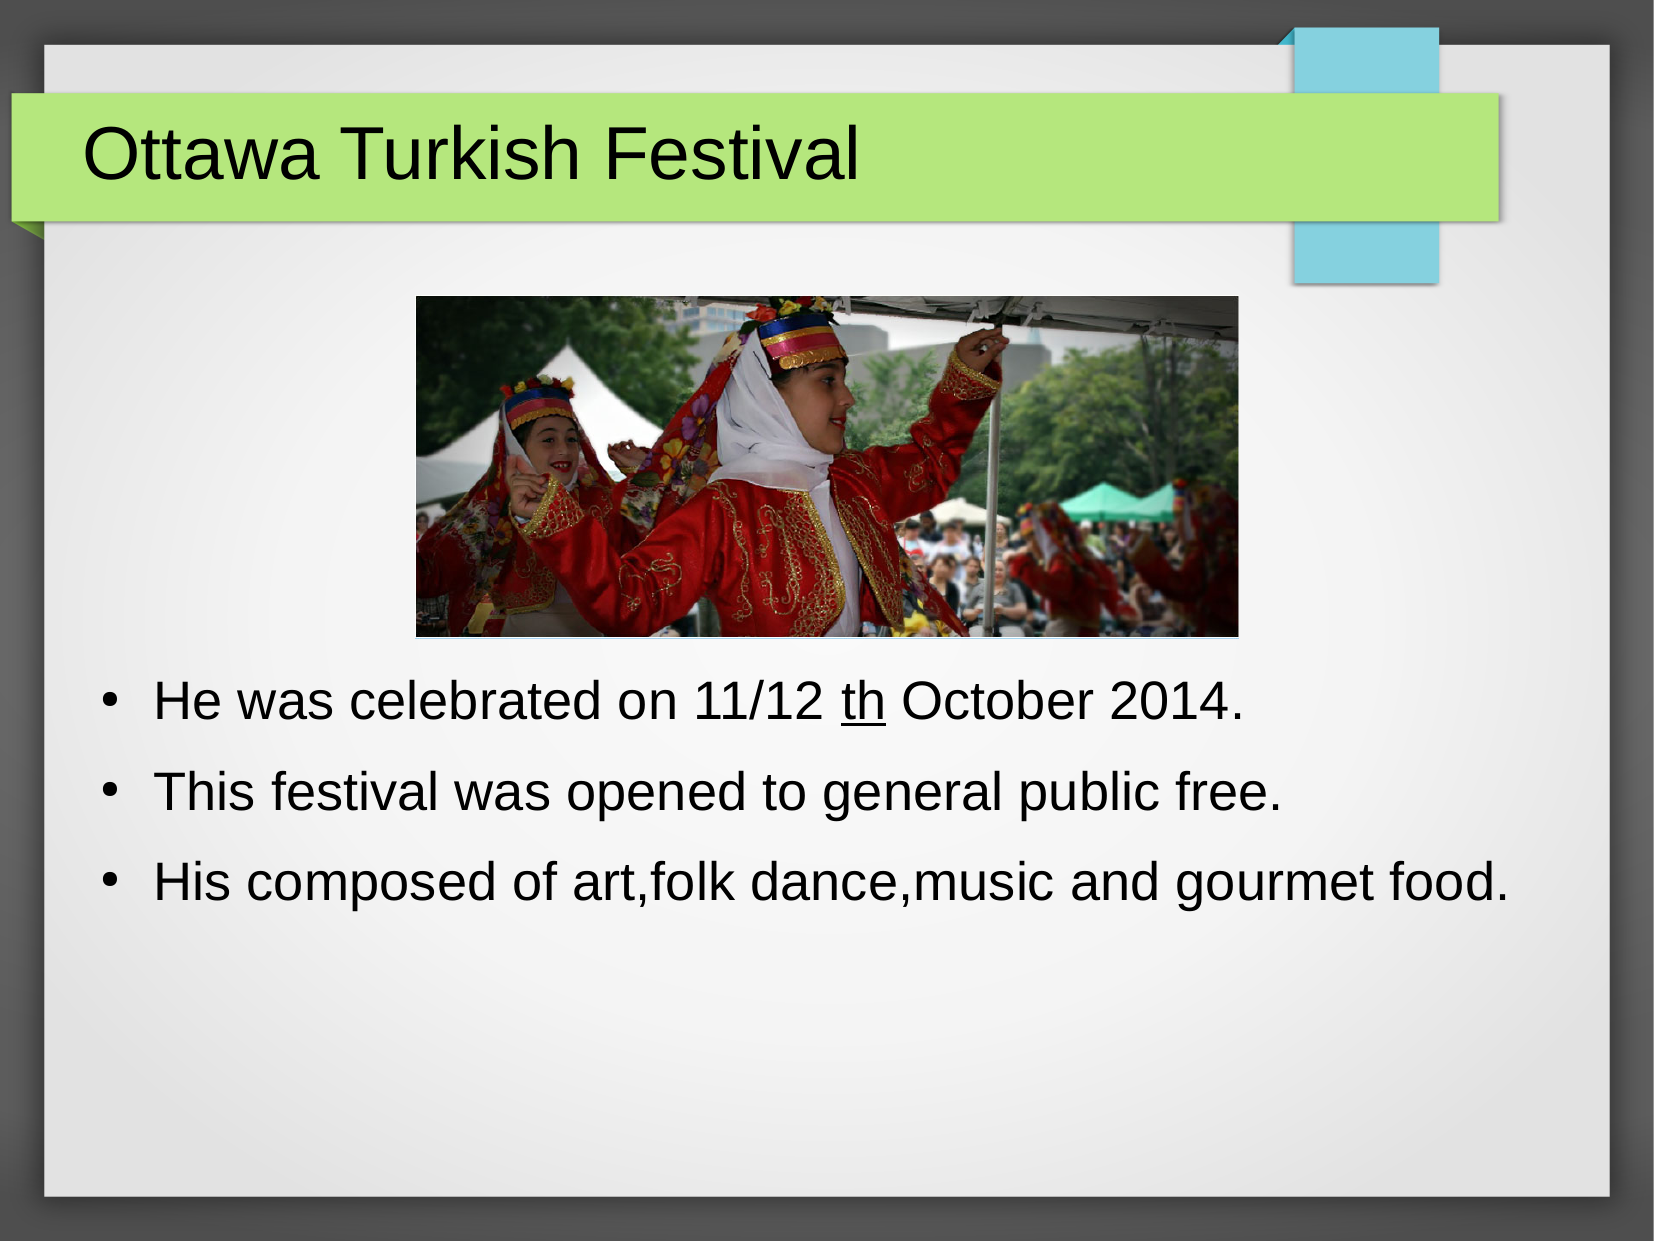

# Ottawa Turkish Festival
He was celebrated on 11/12 th October 2014.
This festival was opened to general public free.
His composed of art,folk dance,music and gourmet food.